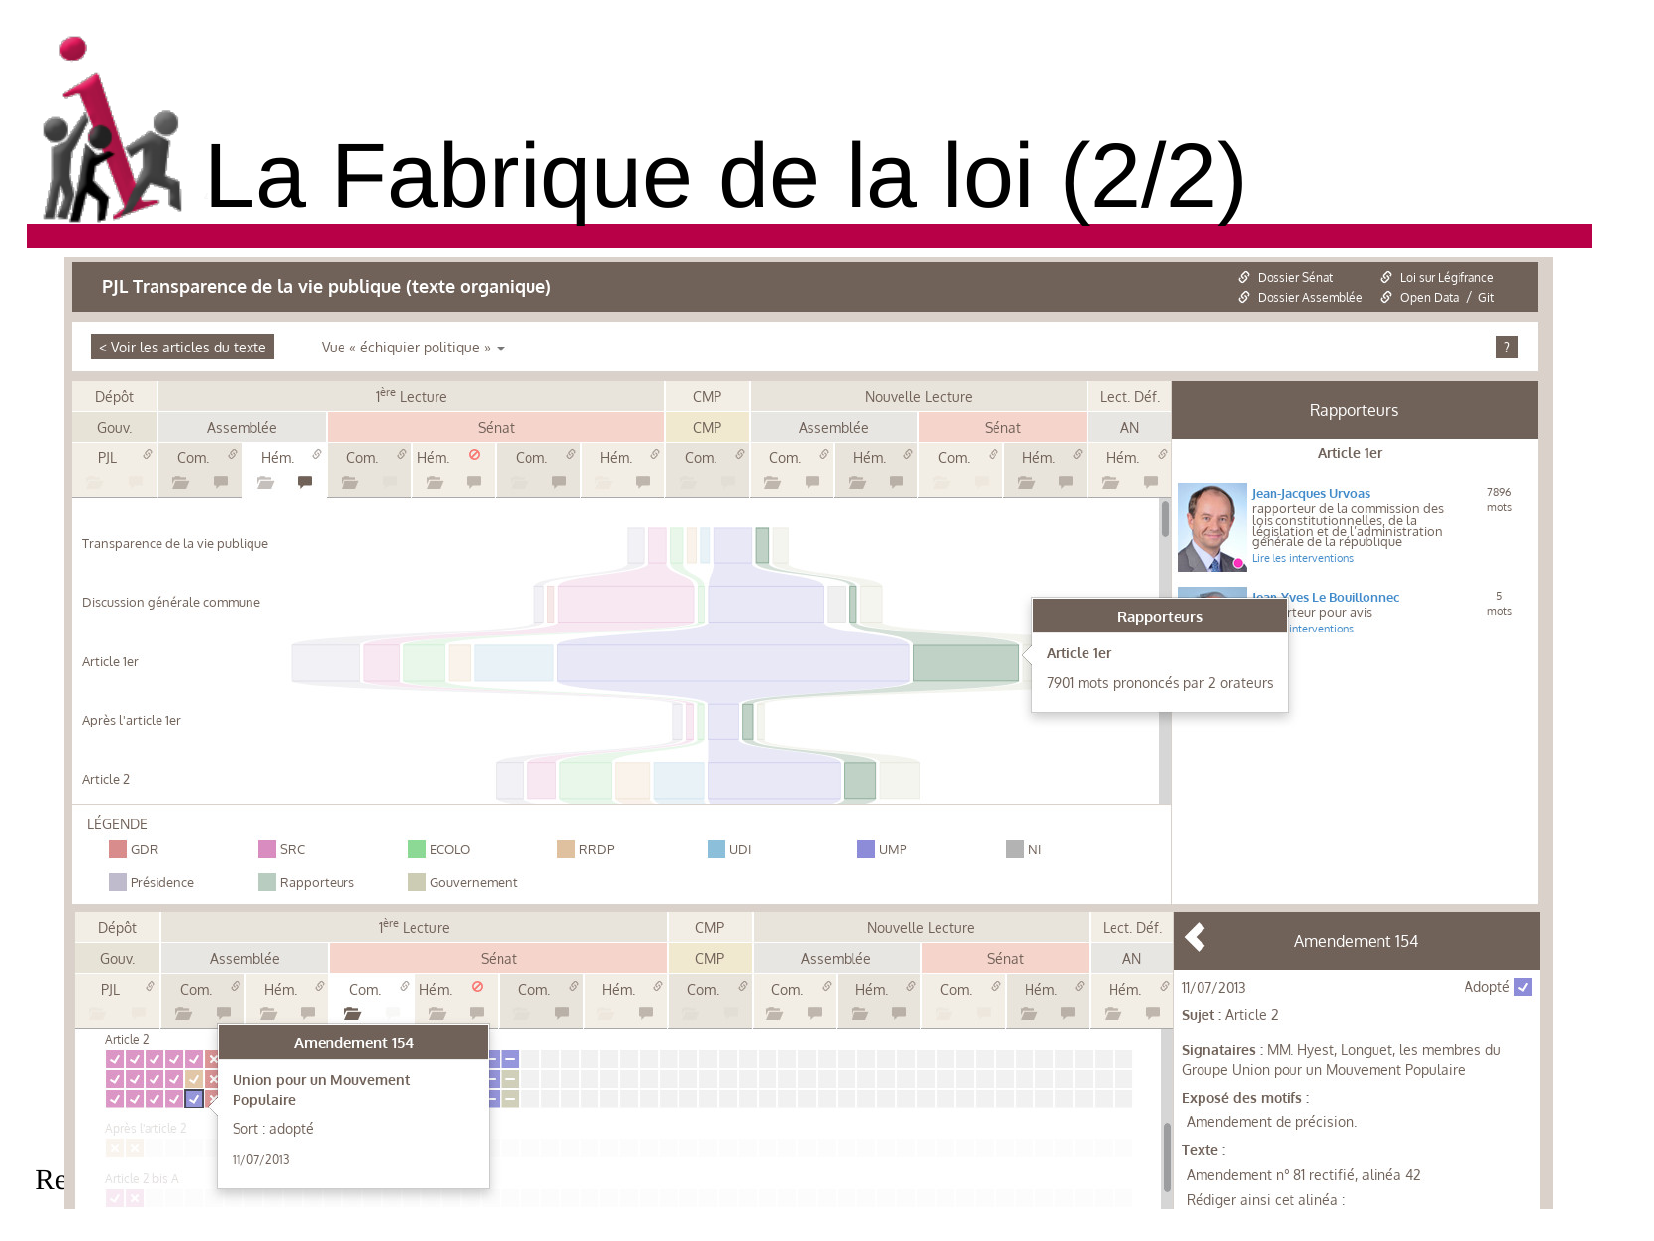

# La Fabrique de la loi (2/2)